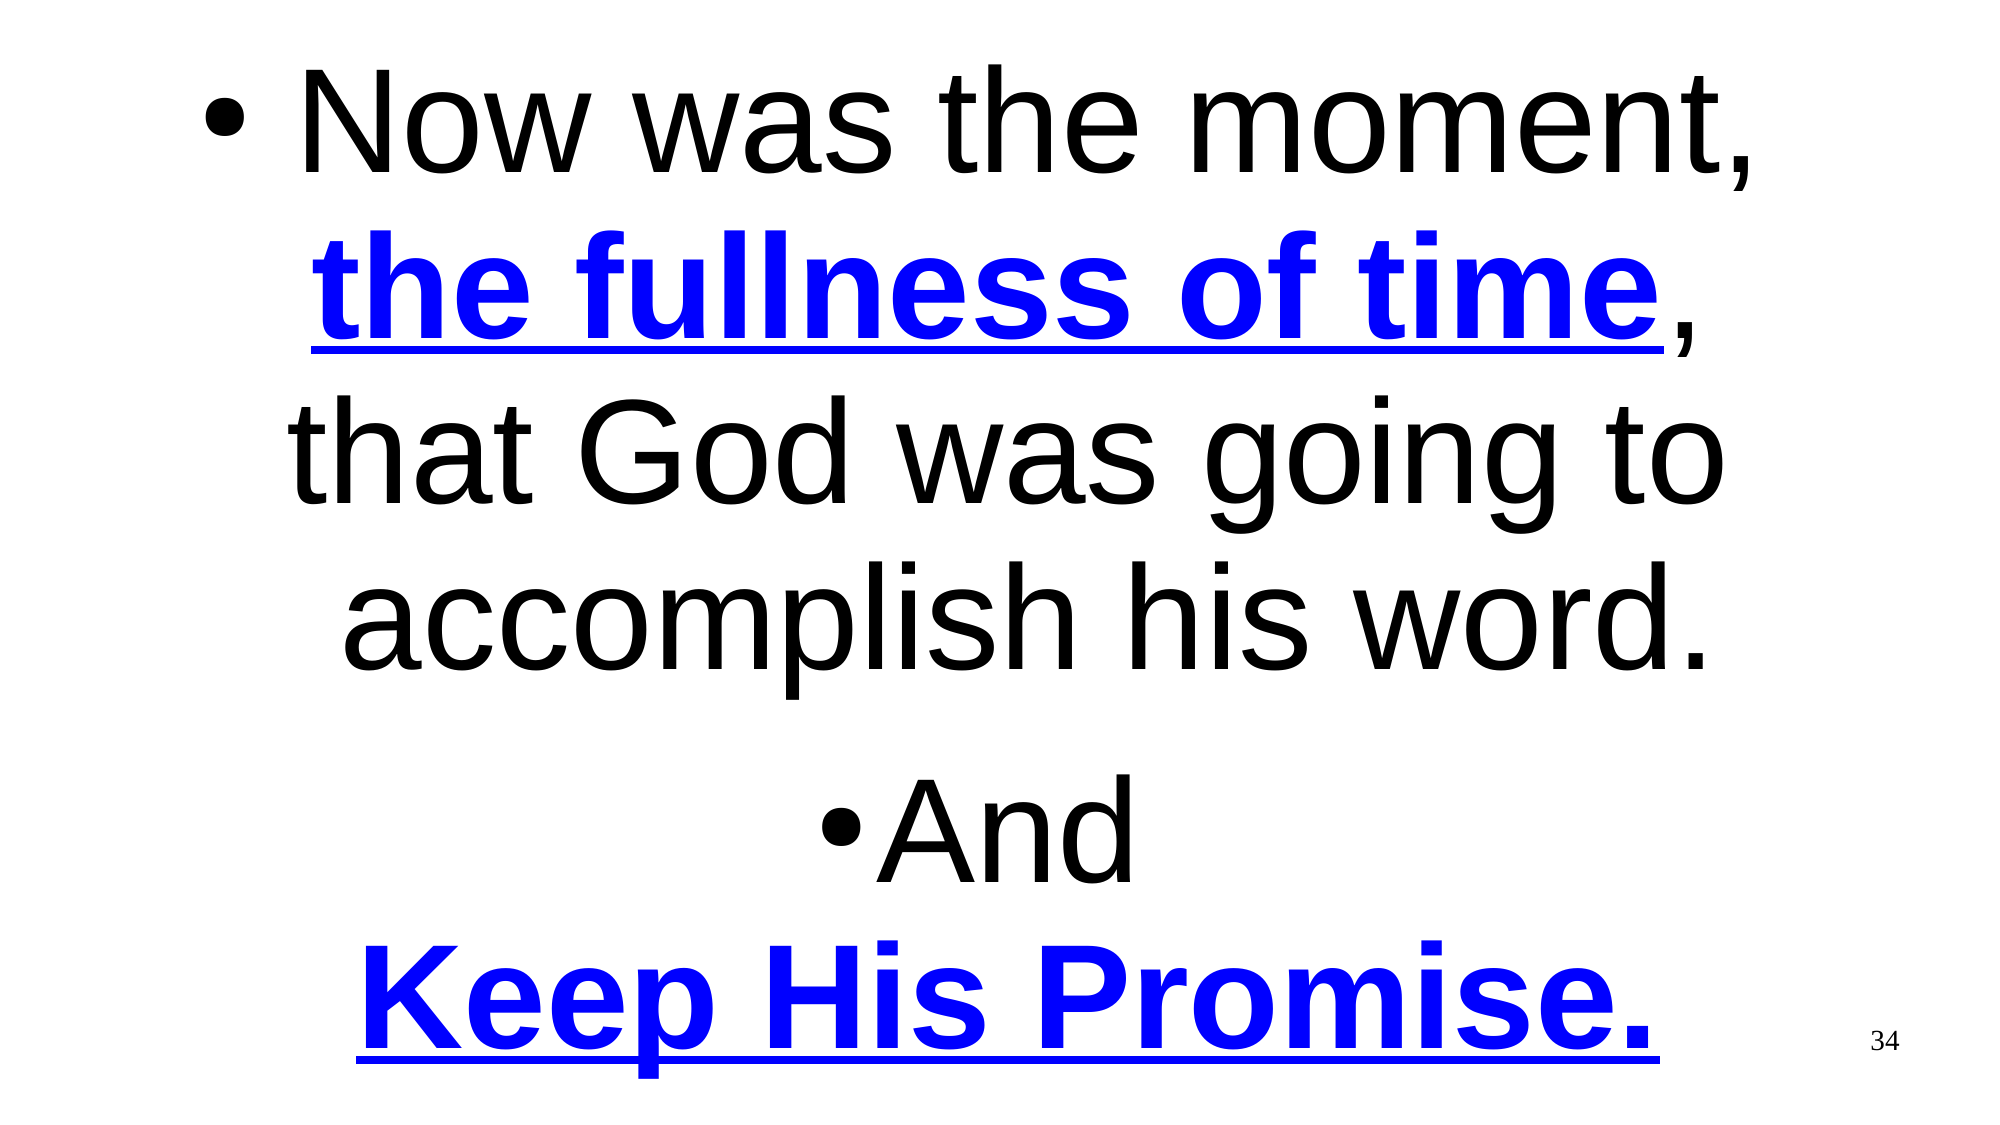

# Now was the moment, the fullness of time, that God was going to accomplish his word.
And
Keep His Promise.
34